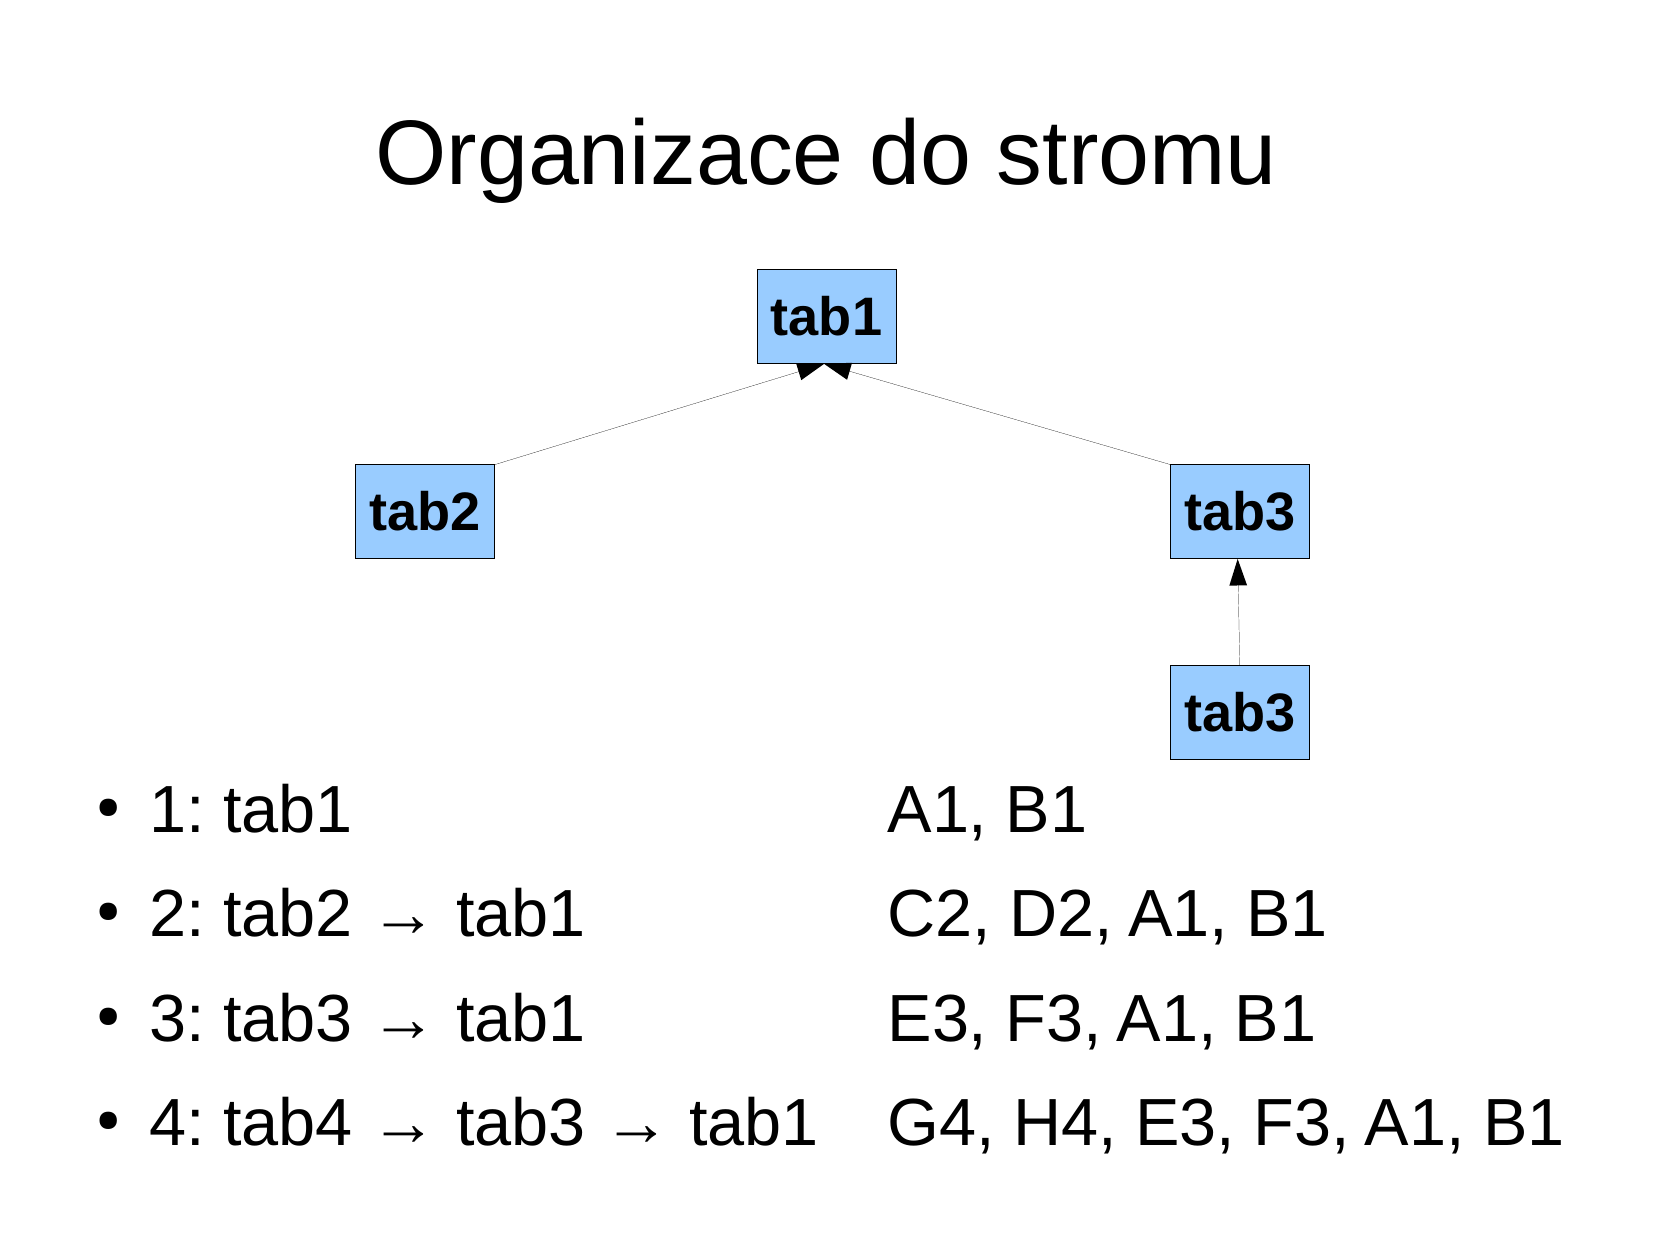

# Organizace do stromu
tab1
tab2
tab3
tab3
1: tab1								A1, B1
2: tab2 → tab1					C2, D2, A1, B1
3: tab3 → tab1					E3, F3, A1, B1
4: tab4 → tab3 → tab1	G4, H4, E3, F3, A1, B1